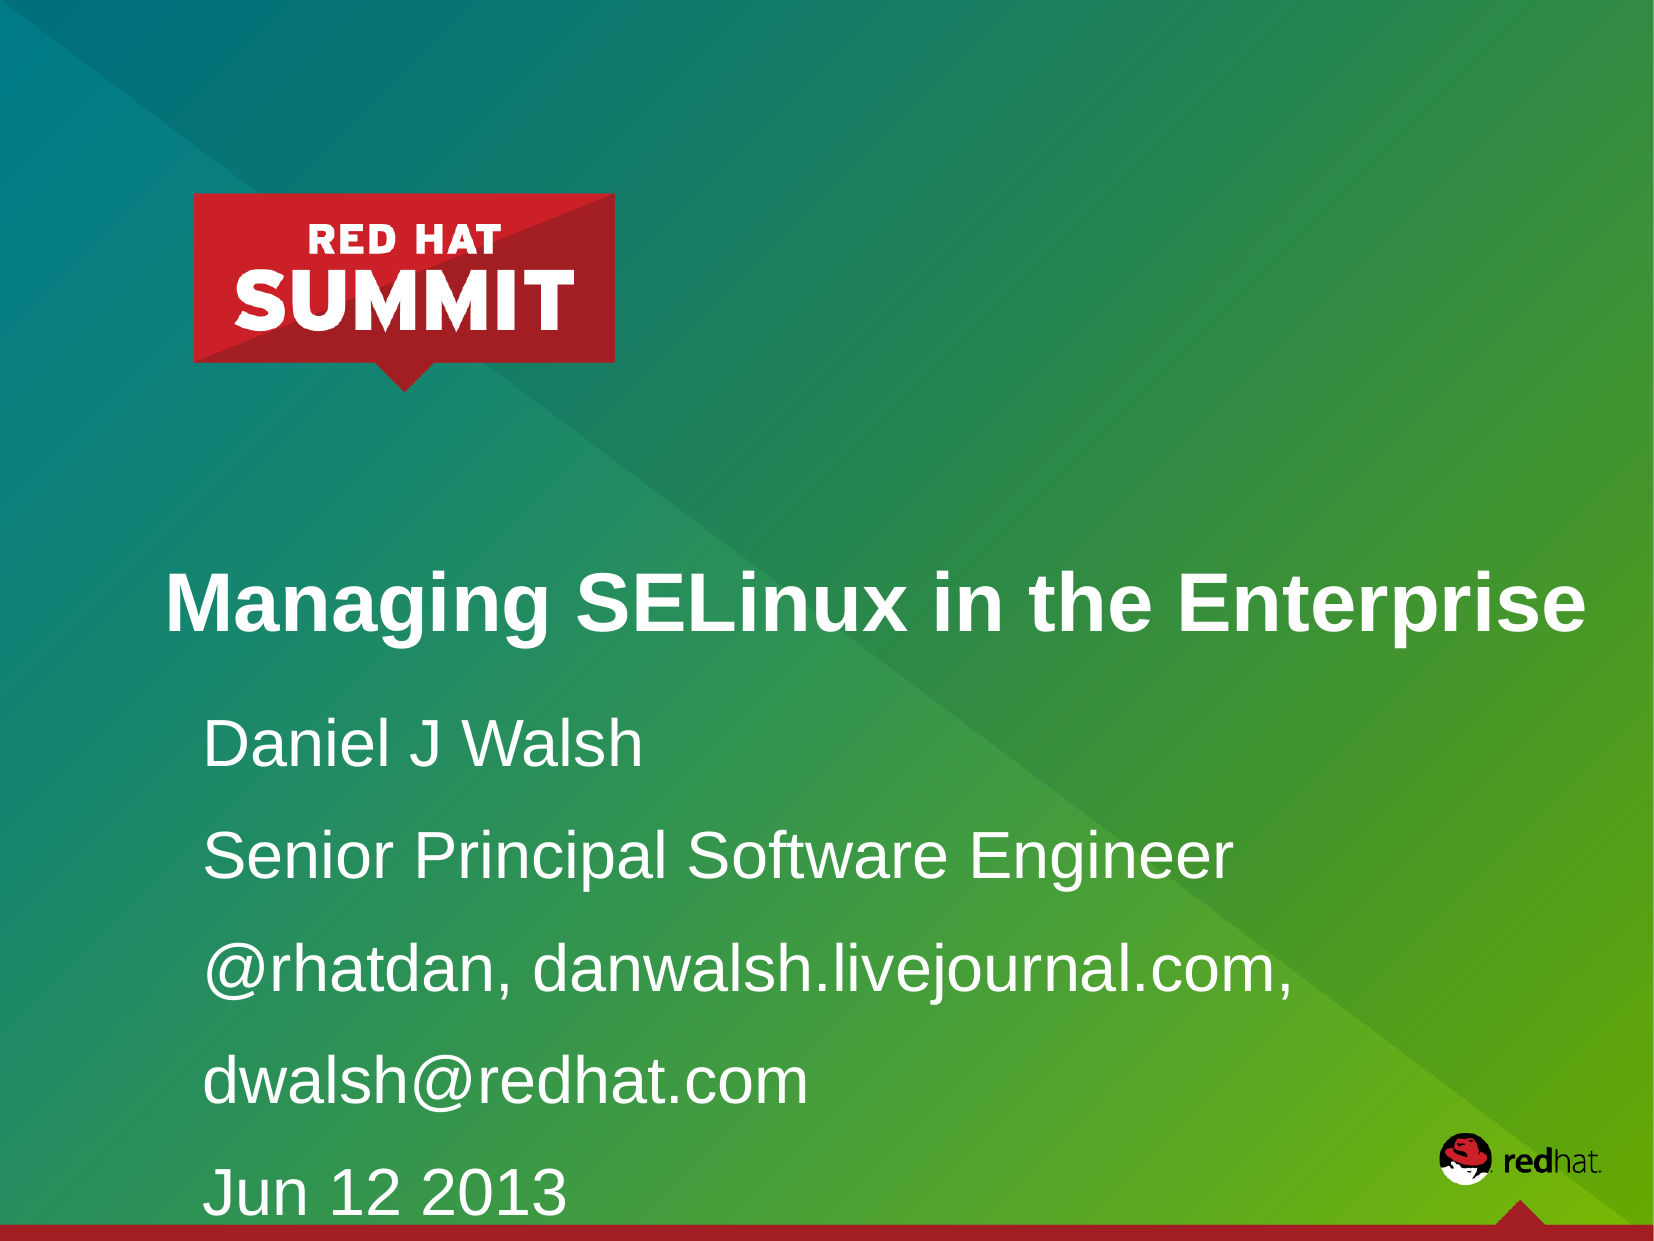

Managing SELinux in the Enterprise
Daniel J Walsh
Senior Principal Software Engineer
@rhatdan, danwalsh.livejournal.com, dwalsh@redhat.com
Jun 12 2013